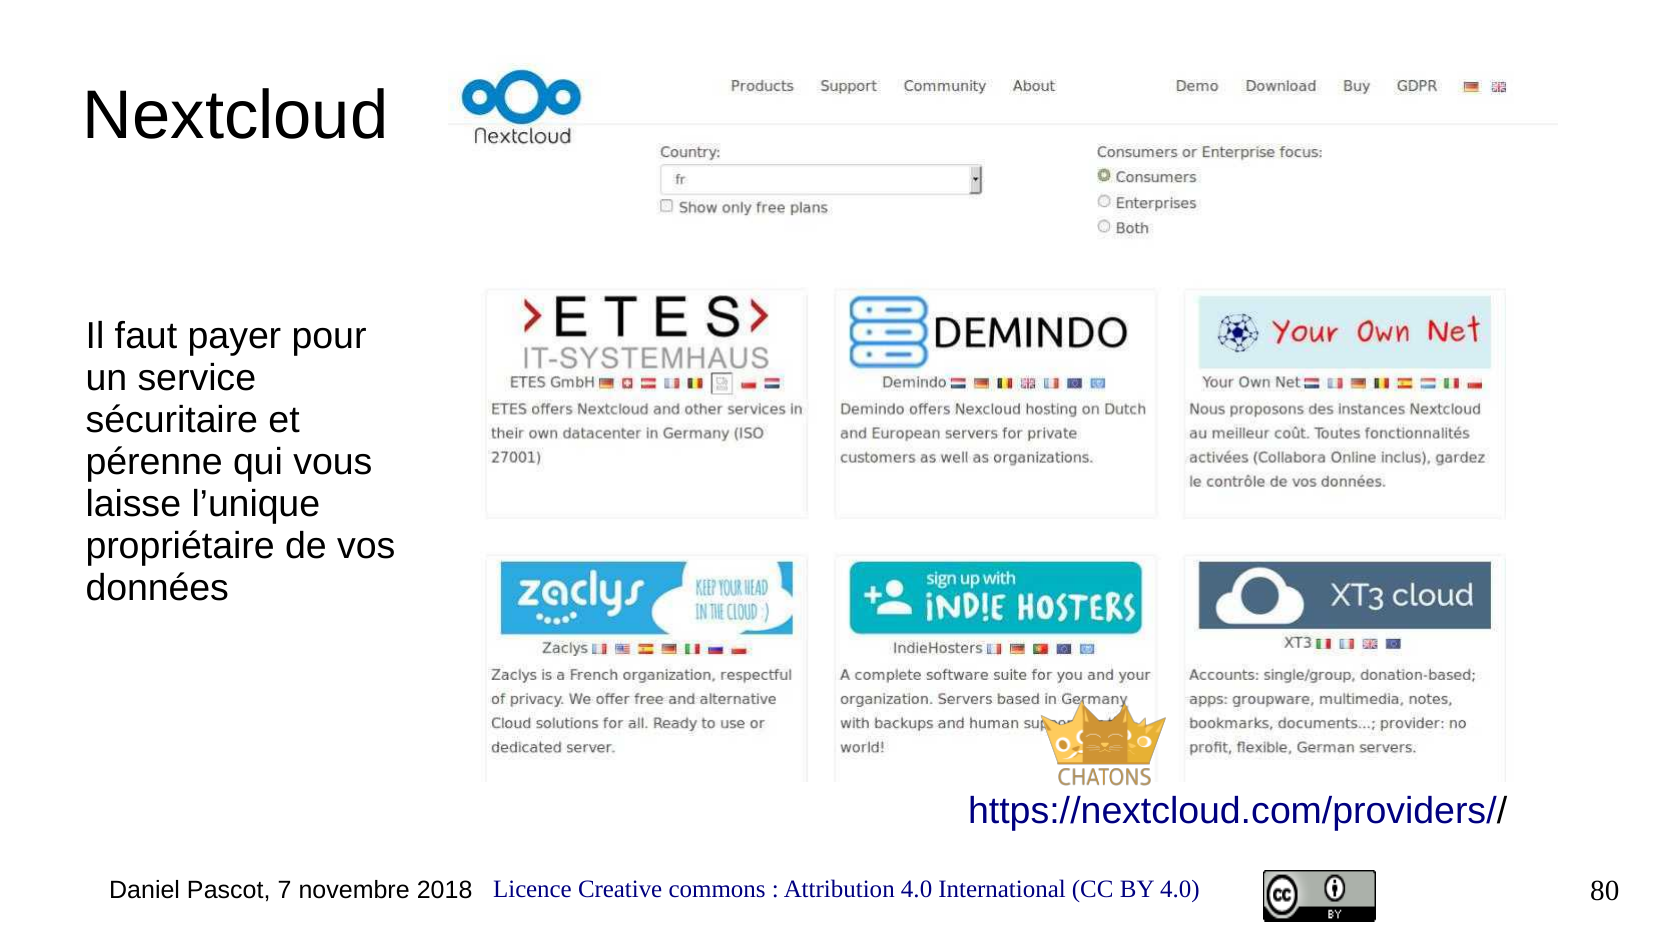

# Nextcloud
Il faut payer pour un service sécuritaire et pérenne qui vous laisse l’unique propriétaire de vos données
https://nextcloud.com/providers//
80